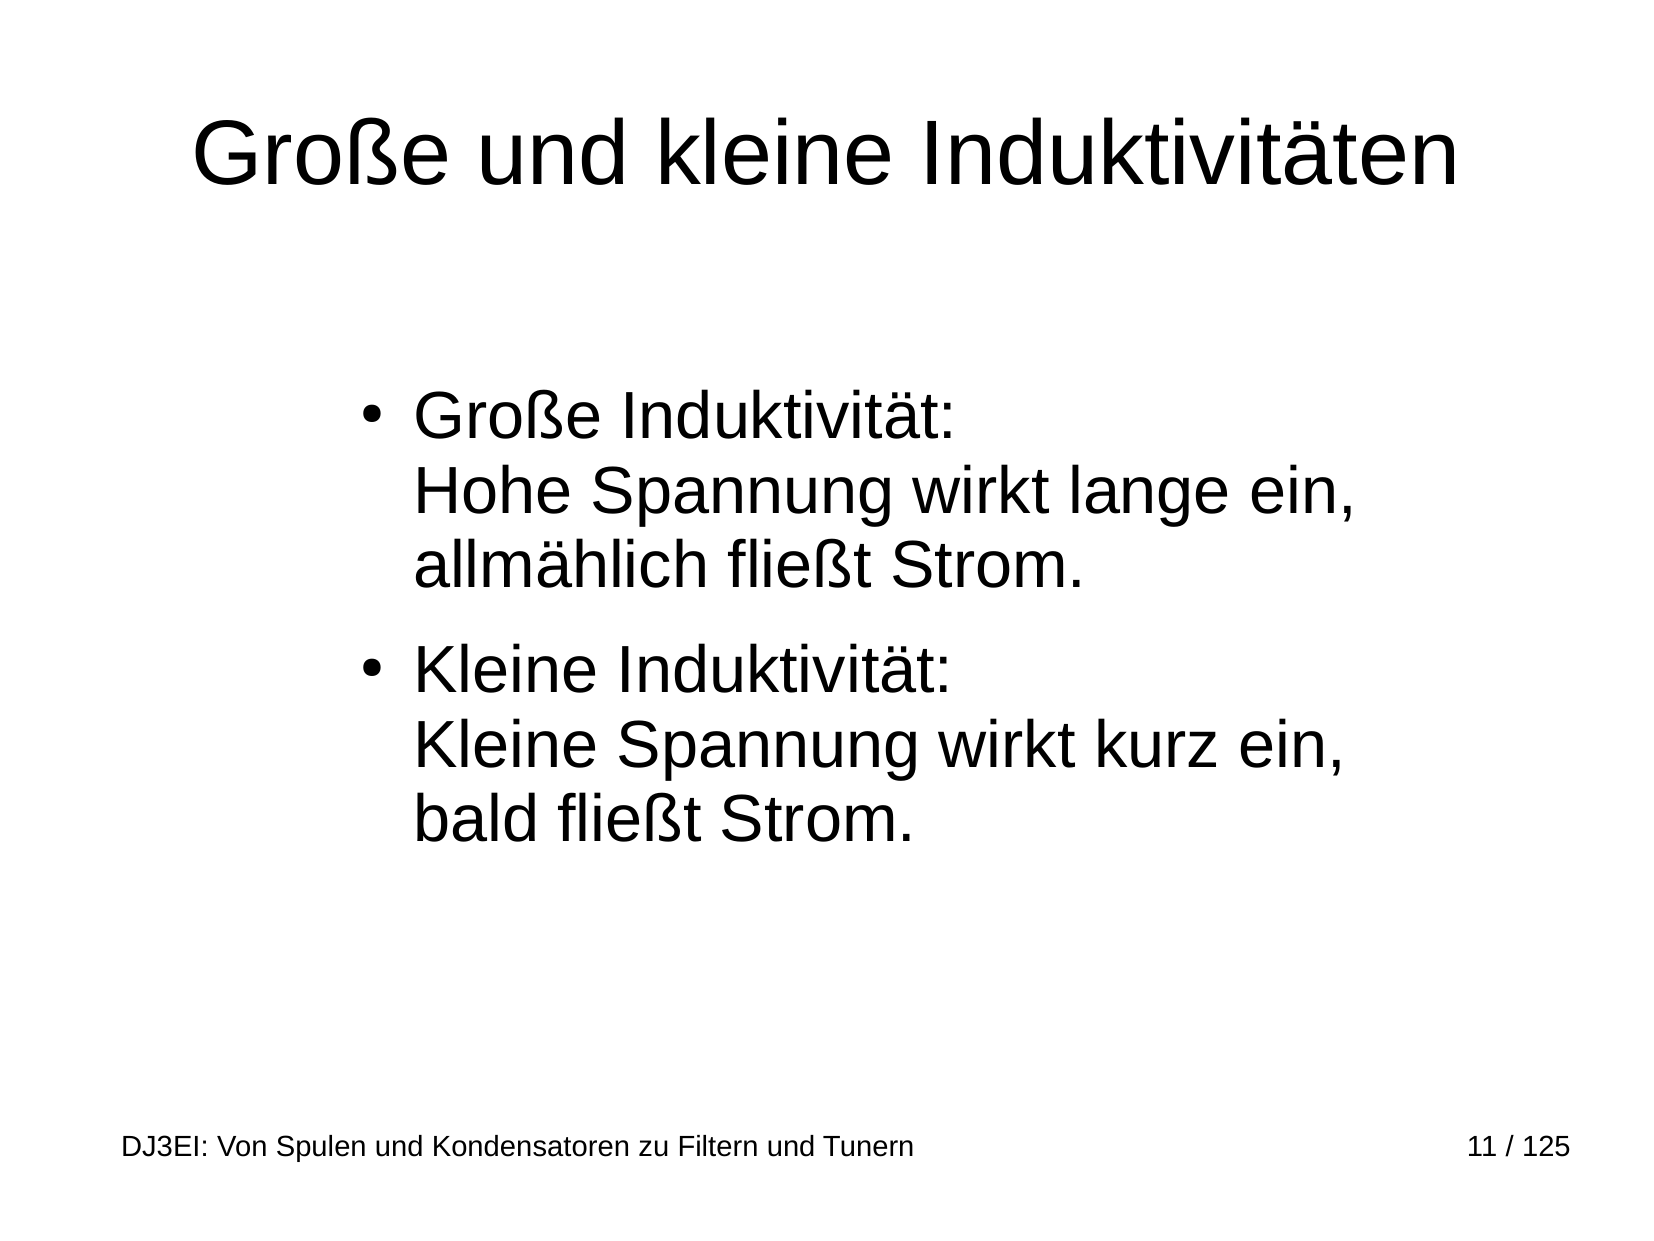

# Große und kleine Induktivitäten
Große Induktivität:
Hohe Spannung wirkt lange ein,
allmählich fließt Strom.
Kleine Induktivität:
Kleine Spannung wirkt kurz ein,
bald fließt Strom.